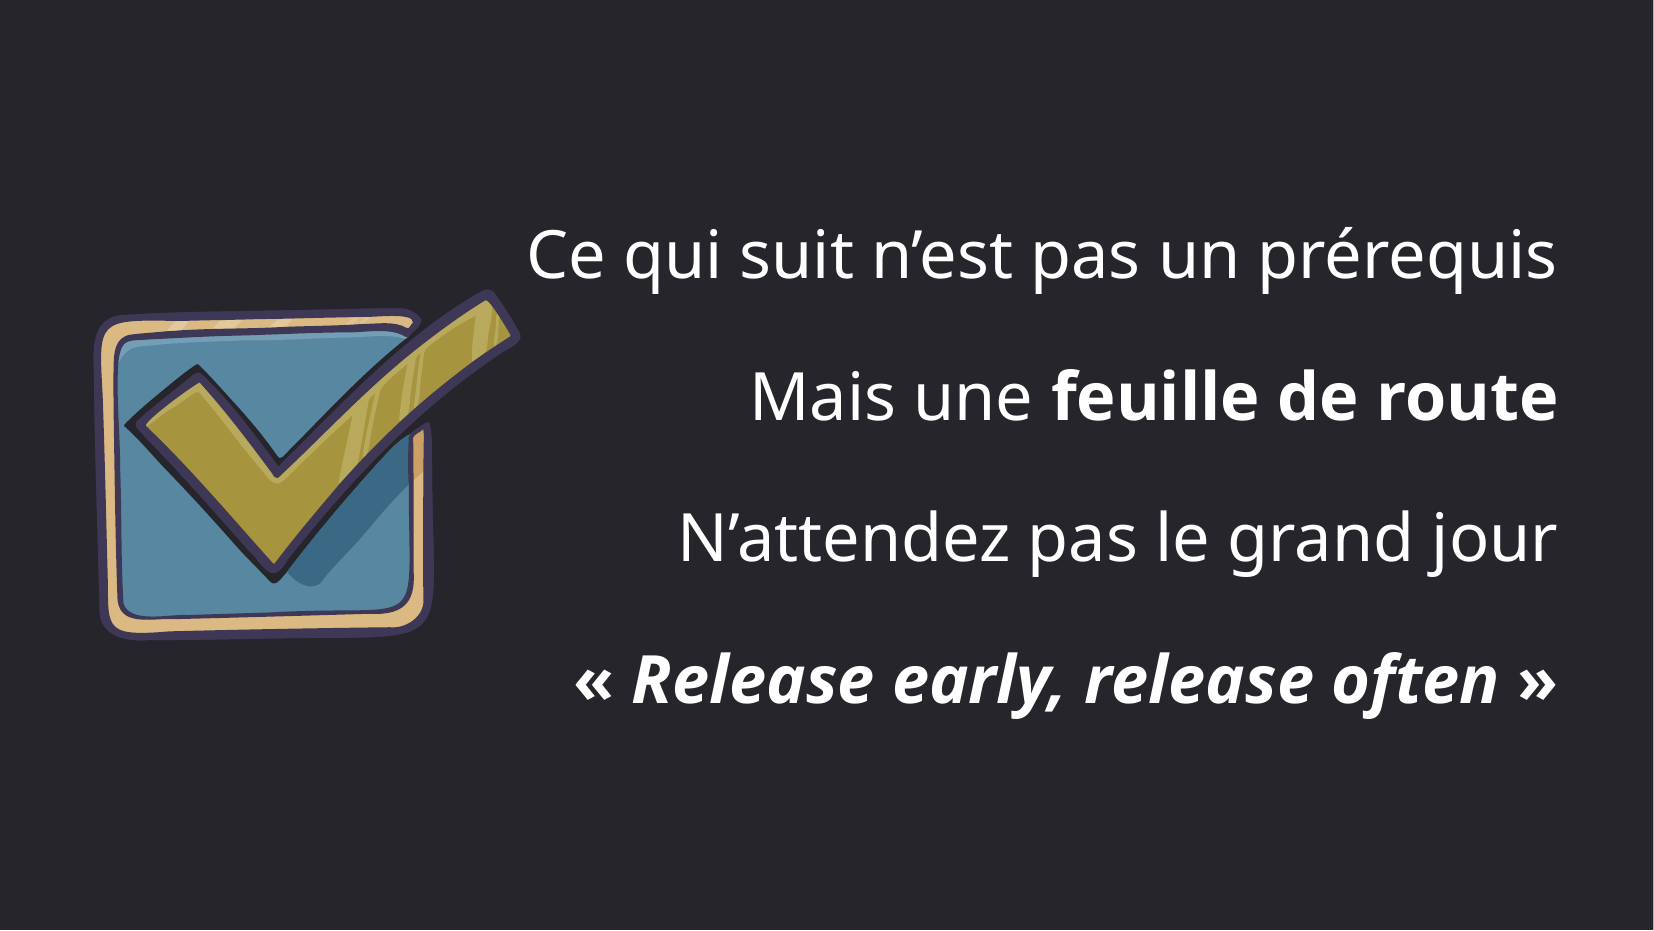

# Ce qui suit n’est pas un prérequis
Mais une feuille de route
N’attendez pas le grand jour
« Release early, release often »